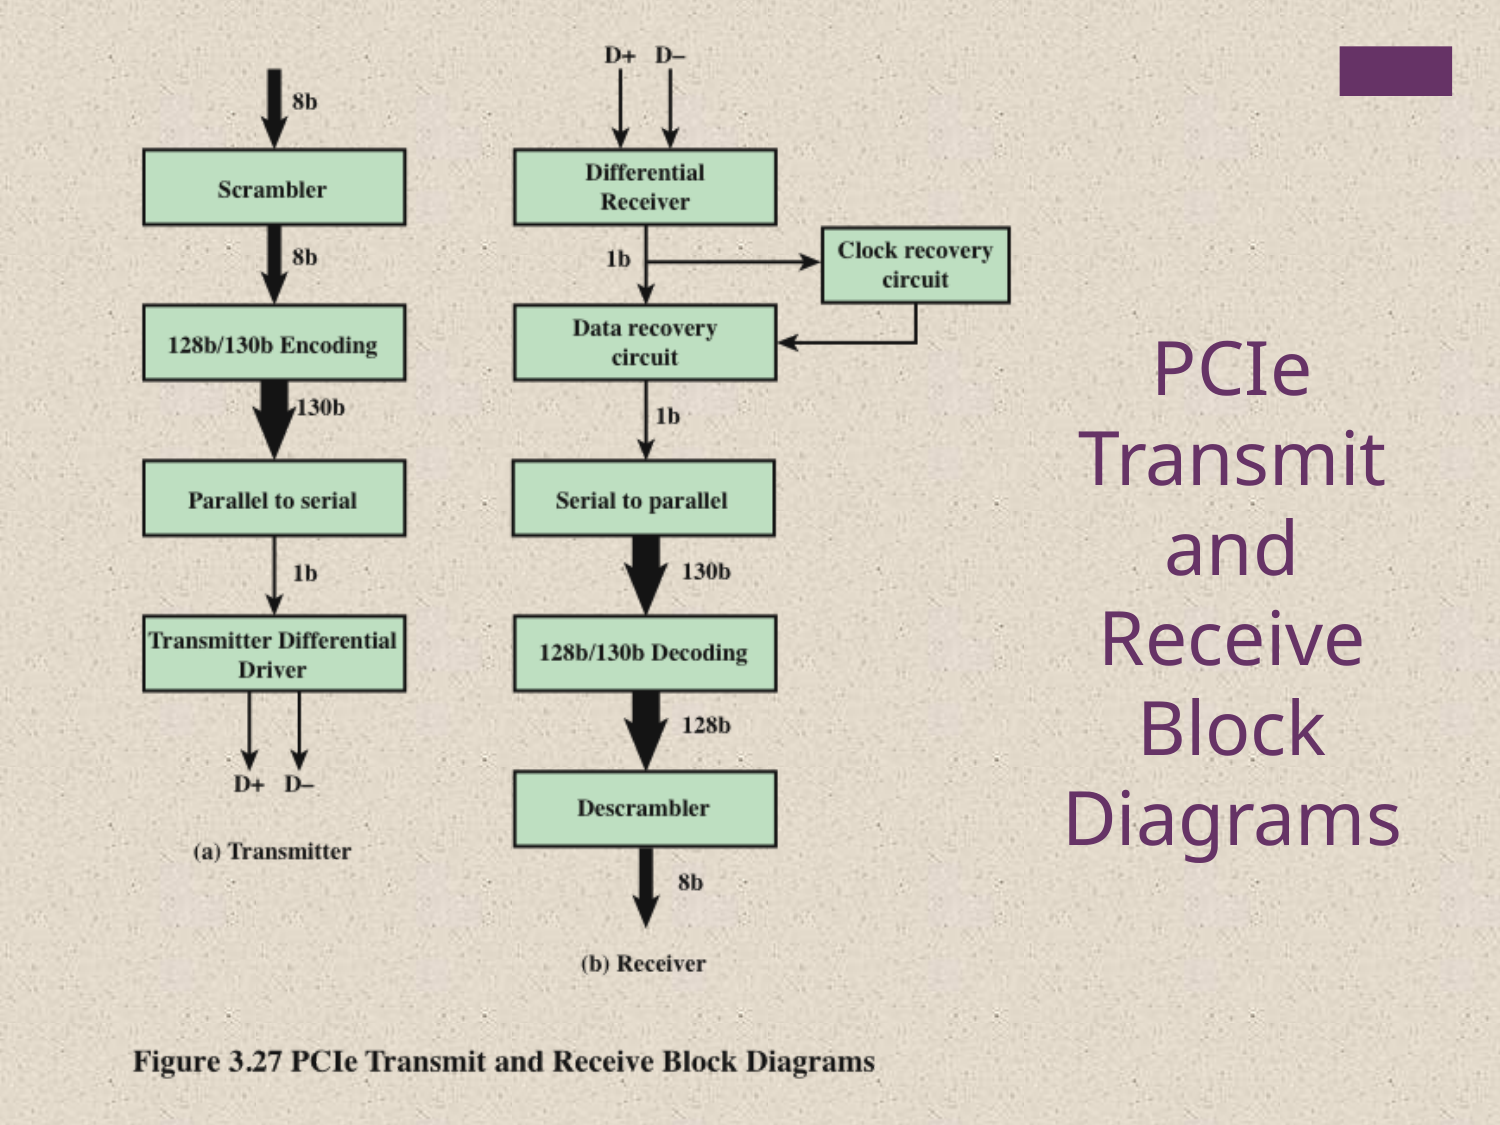

# PCIe Transmit and Receive Block Diagrams